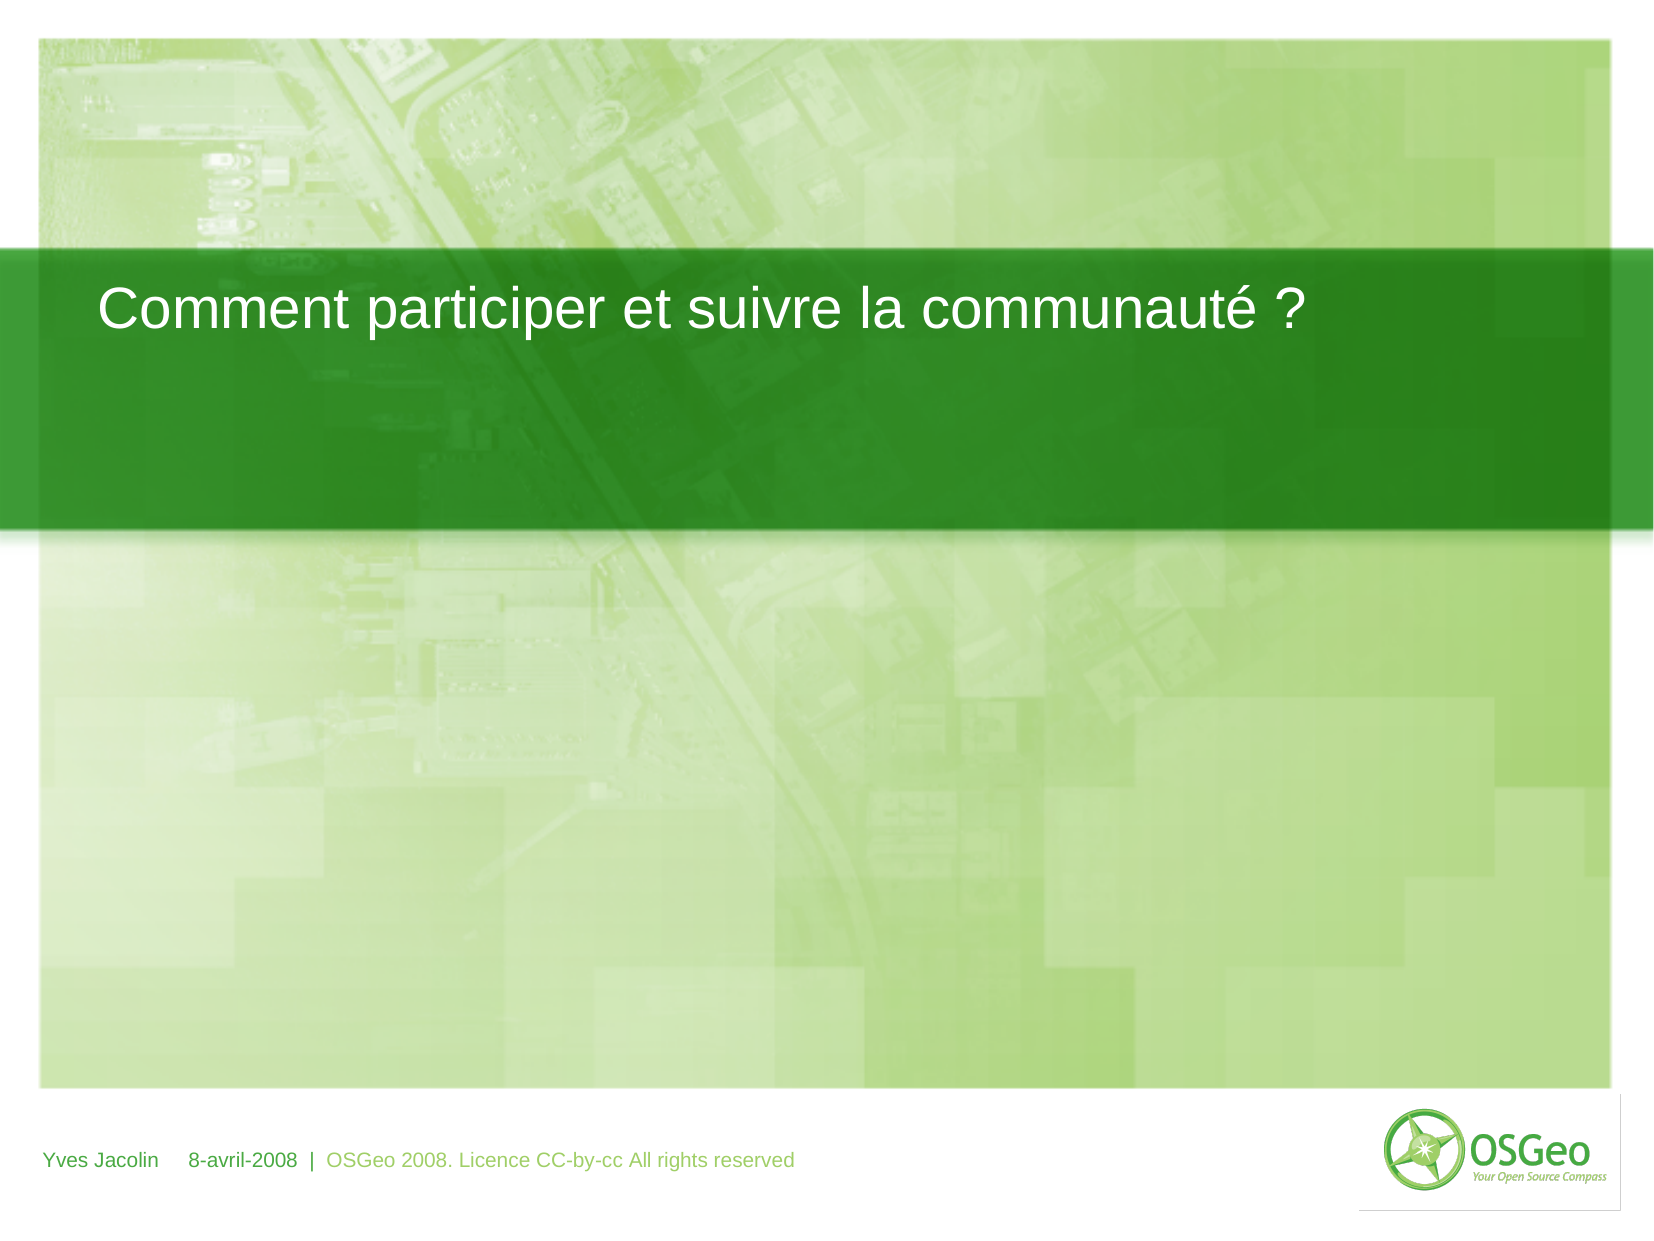

Comment participer et suivre la communauté ?